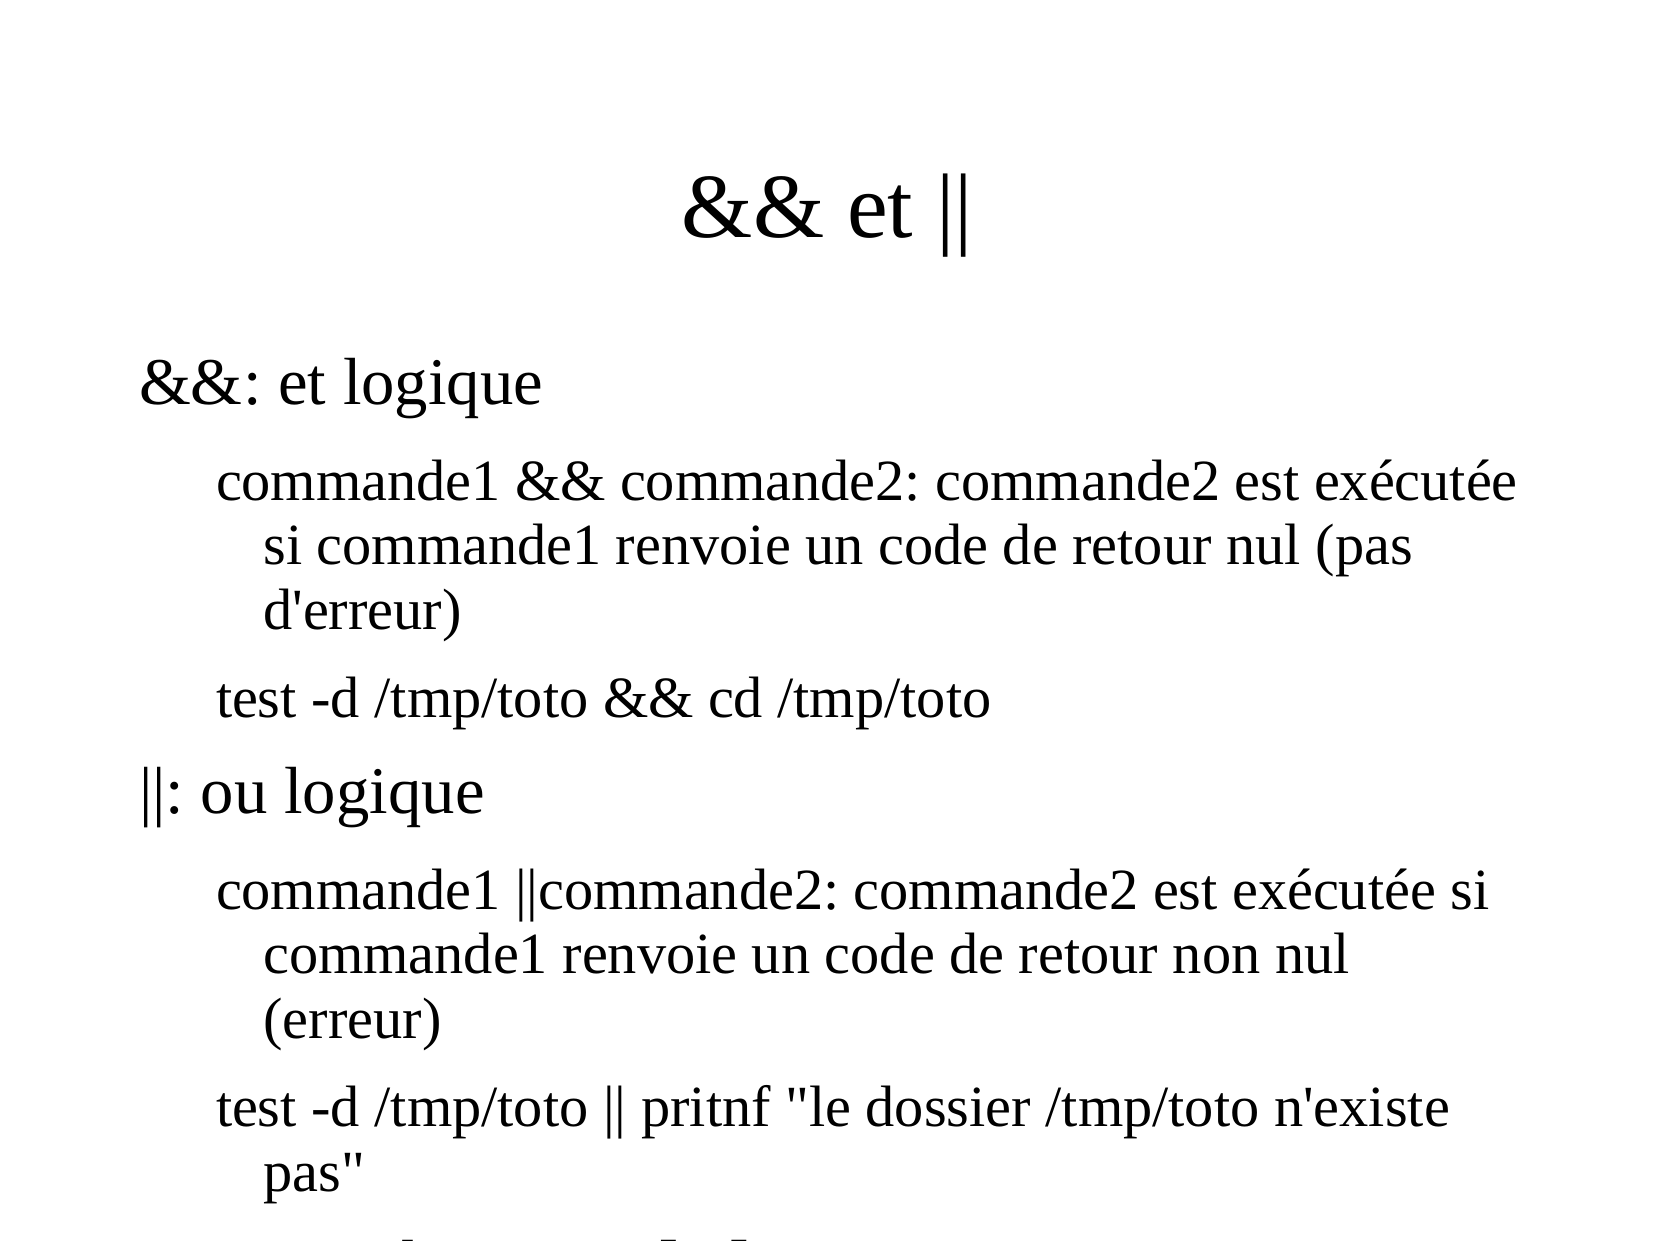

# && et ||
&&: et logique
commande1 && commande2: commande2 est exécutée si commande1 renvoie un code de retour nul (pas d'erreur)
test -d /tmp/toto && cd /tmp/toto
||: ou logique
commande1 ||commande2: commande2 est exécutée si commande1 renvoie un code de retour non nul (erreur)
test -d /tmp/toto || pritnf "le dossier /tmp/toto n'existe pas"
Commande test ou [ ]
Ràf
Ràf: comment faire un truc du style cond1 et (cond2 ou cond3)